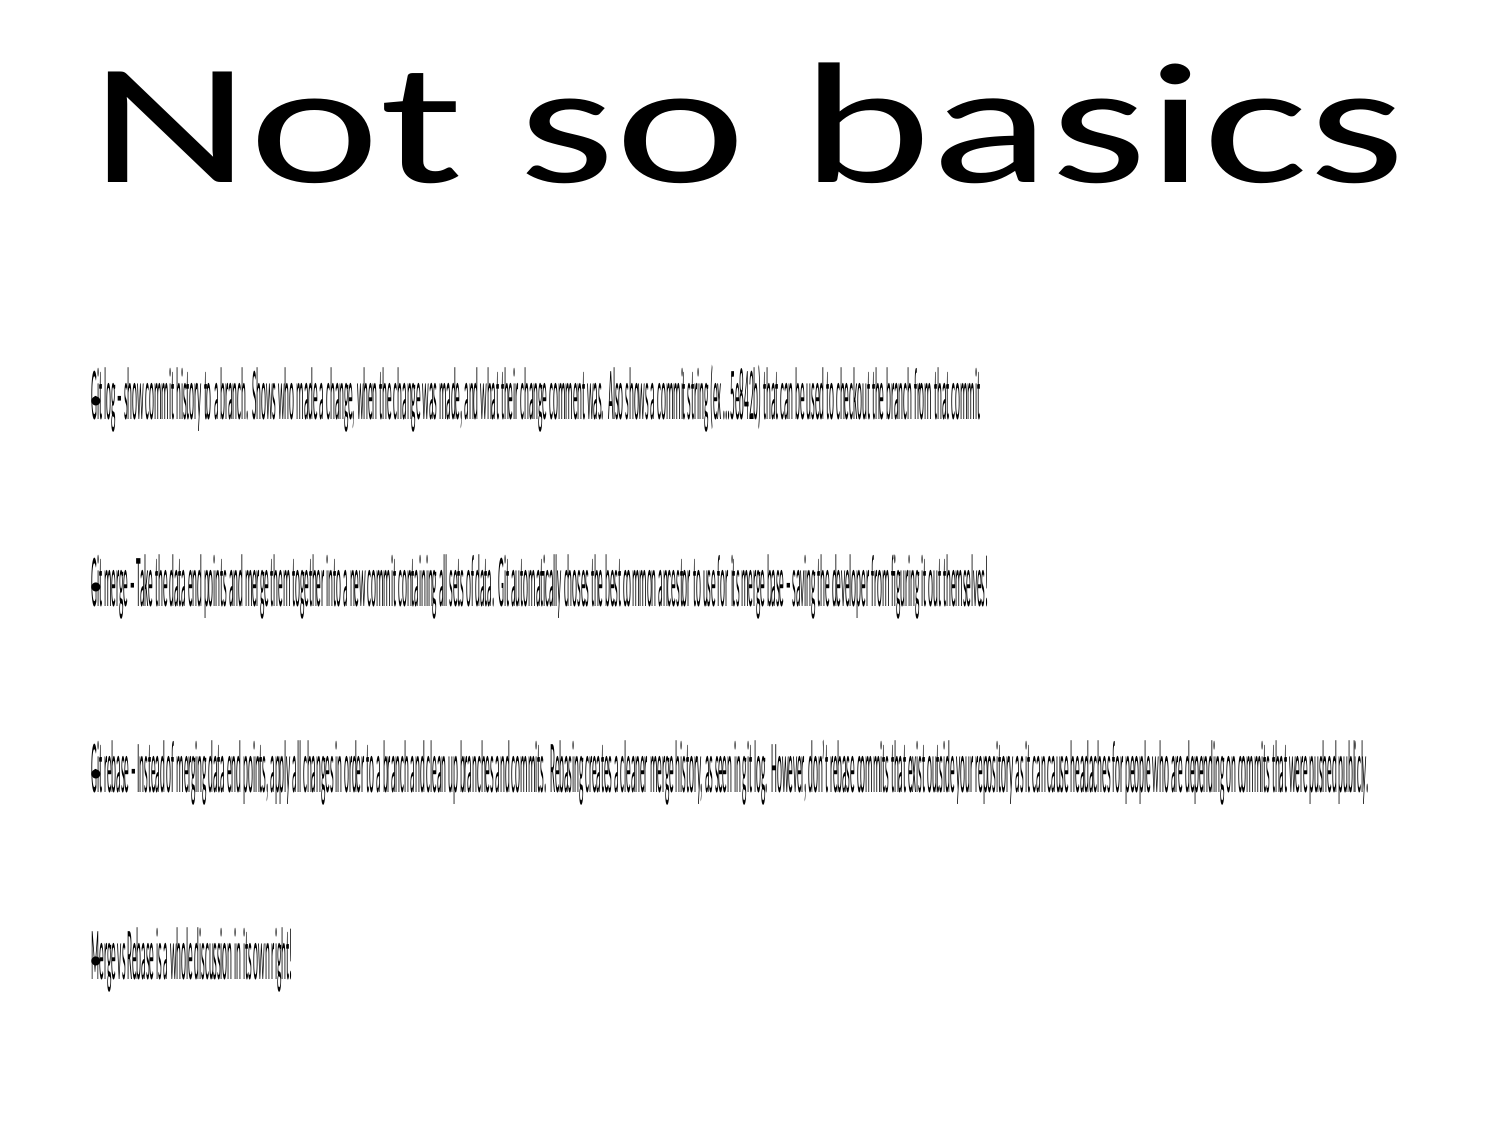

Not so basics
Git log – show commit history to a branch. Shows who made a change, when the change was made, and what their change comment was. Also shows a commit string (ex …5e842b) that can be used to checkout the branch from that commit
Git merge – Take the data end points and merge them together into a new commit containing all sets of data. Git automatically choses the best common ancestor to use for its merge base – saving the developer from figuring it out themselves!
Git rebase – Instead of merging data end points, apply all changes in order to a branch and clean up branches and commits. Rebasing creates a cleaner merge history, as seen in git log. However, don’t rebase commits that exist outside your repository as it can cause headaches for people who are depending on commits that were pushed publicly.
Merge vs Rebase is a whole discussion in its own right!